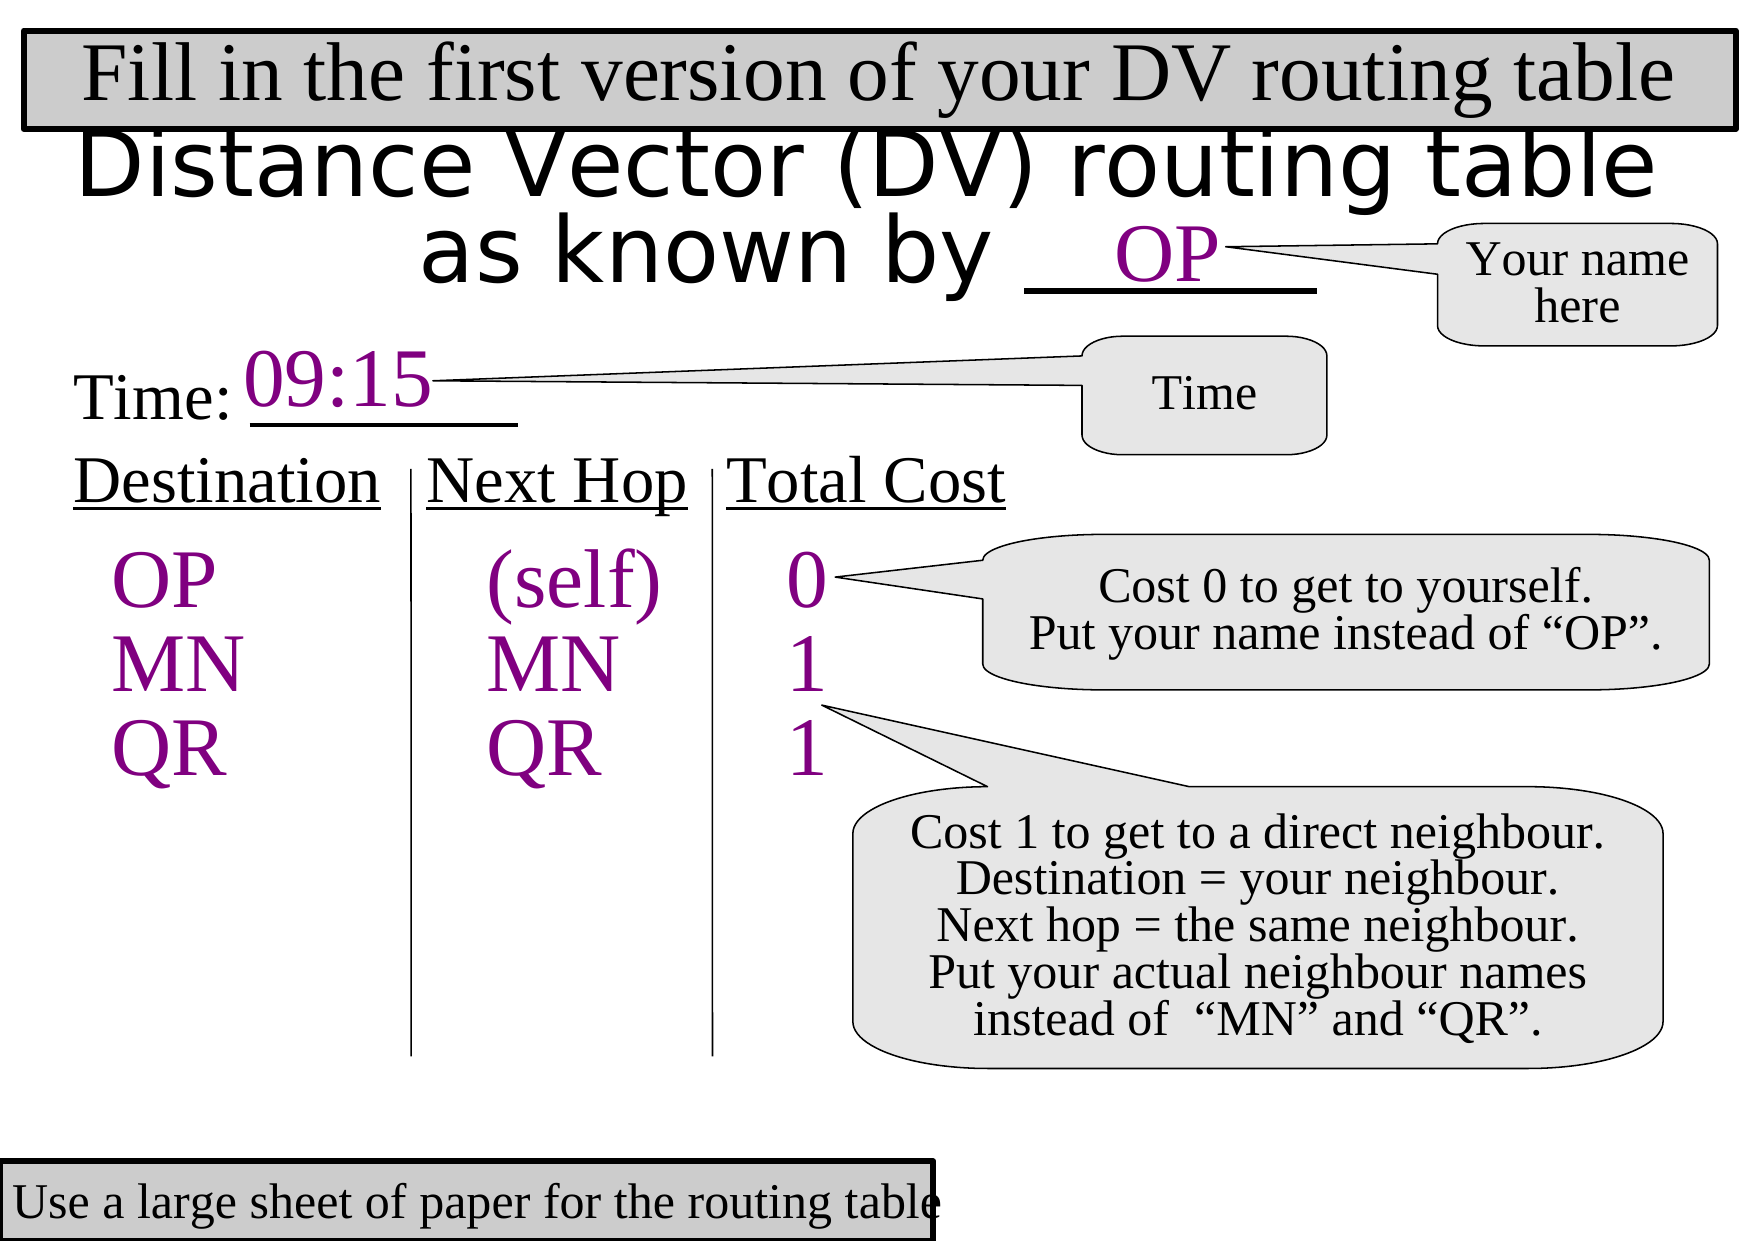

Fill in the first version of your DV routing table
# Distance Vector (DV) routing table as known by
OP
Your name here
Time
09:15
Time:
Destination	Next Hop	Total Cost
Cost 0 to get to yourself.
Put your name instead of “OP”.
OP				(self)		0
MN				MN			1
QR				QR			1
Cost 1 to get to a direct neighbour.
Destination = your neighbour.
Next hop = the same neighbour.
Put your actual neighbour names instead of “MN” and “QR”.
Use a large sheet of paper for the routing table